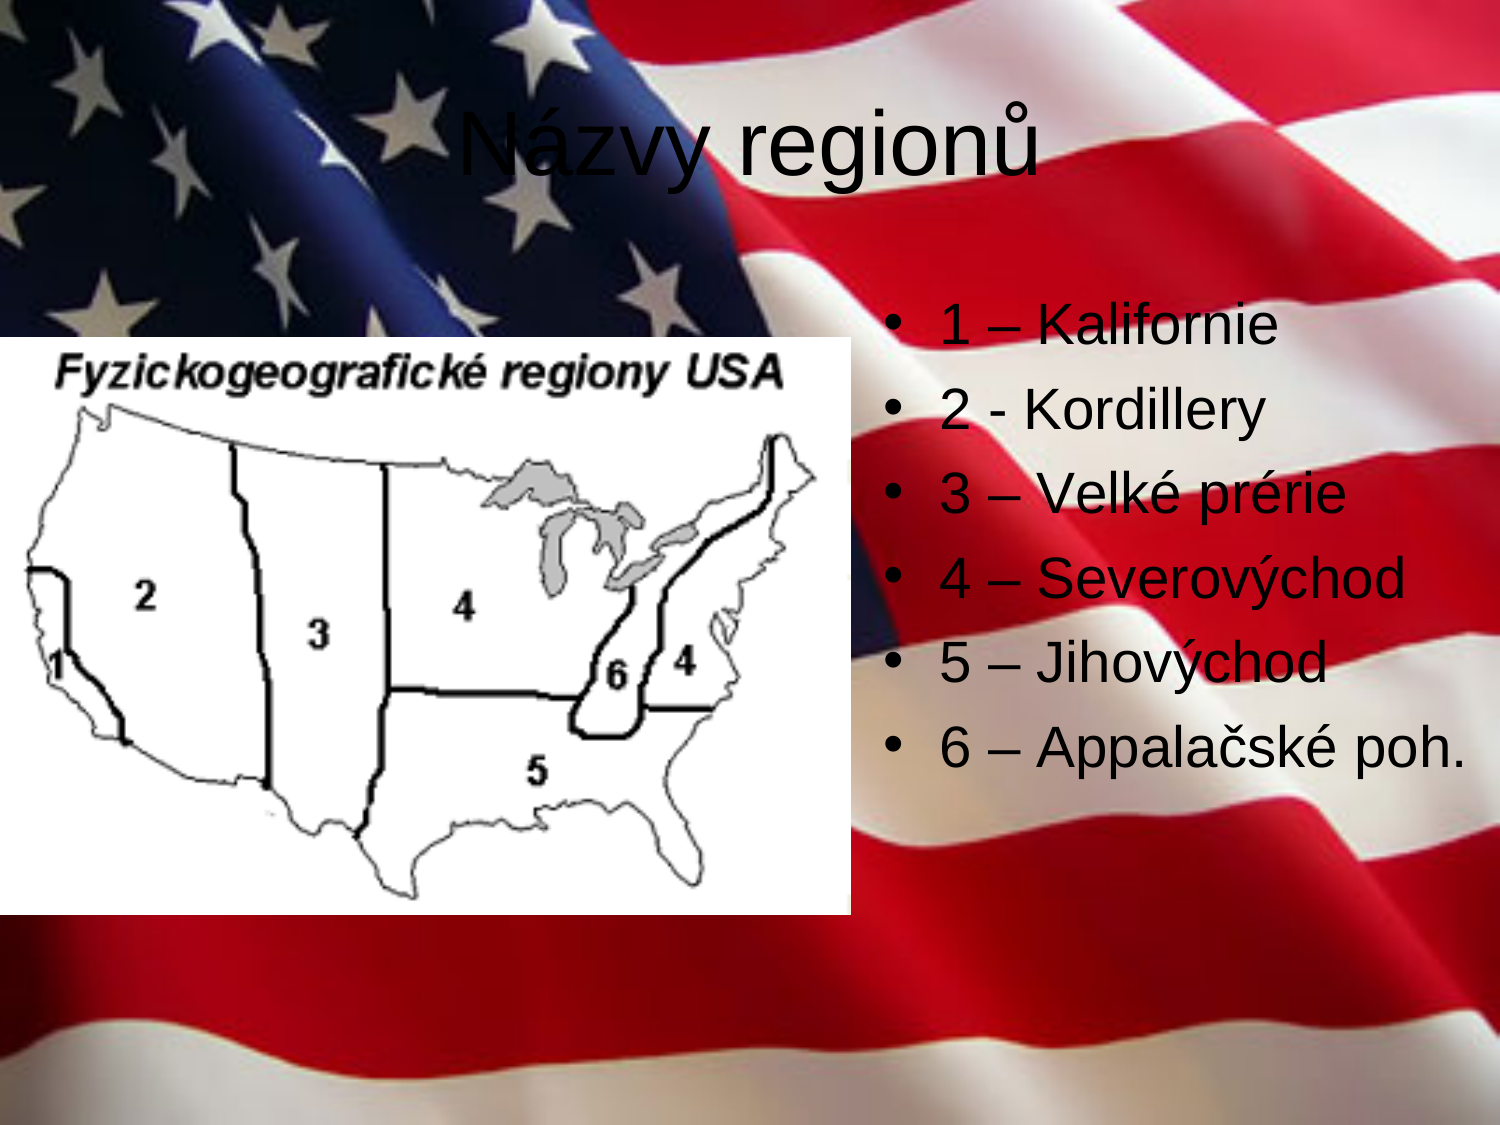

# Názvy regionů
1 – Kalifornie
2 - Kordillery
3 – Velké prérie
4 – Severovýchod
5 – Jihovýchod
6 – Appalačské poh.